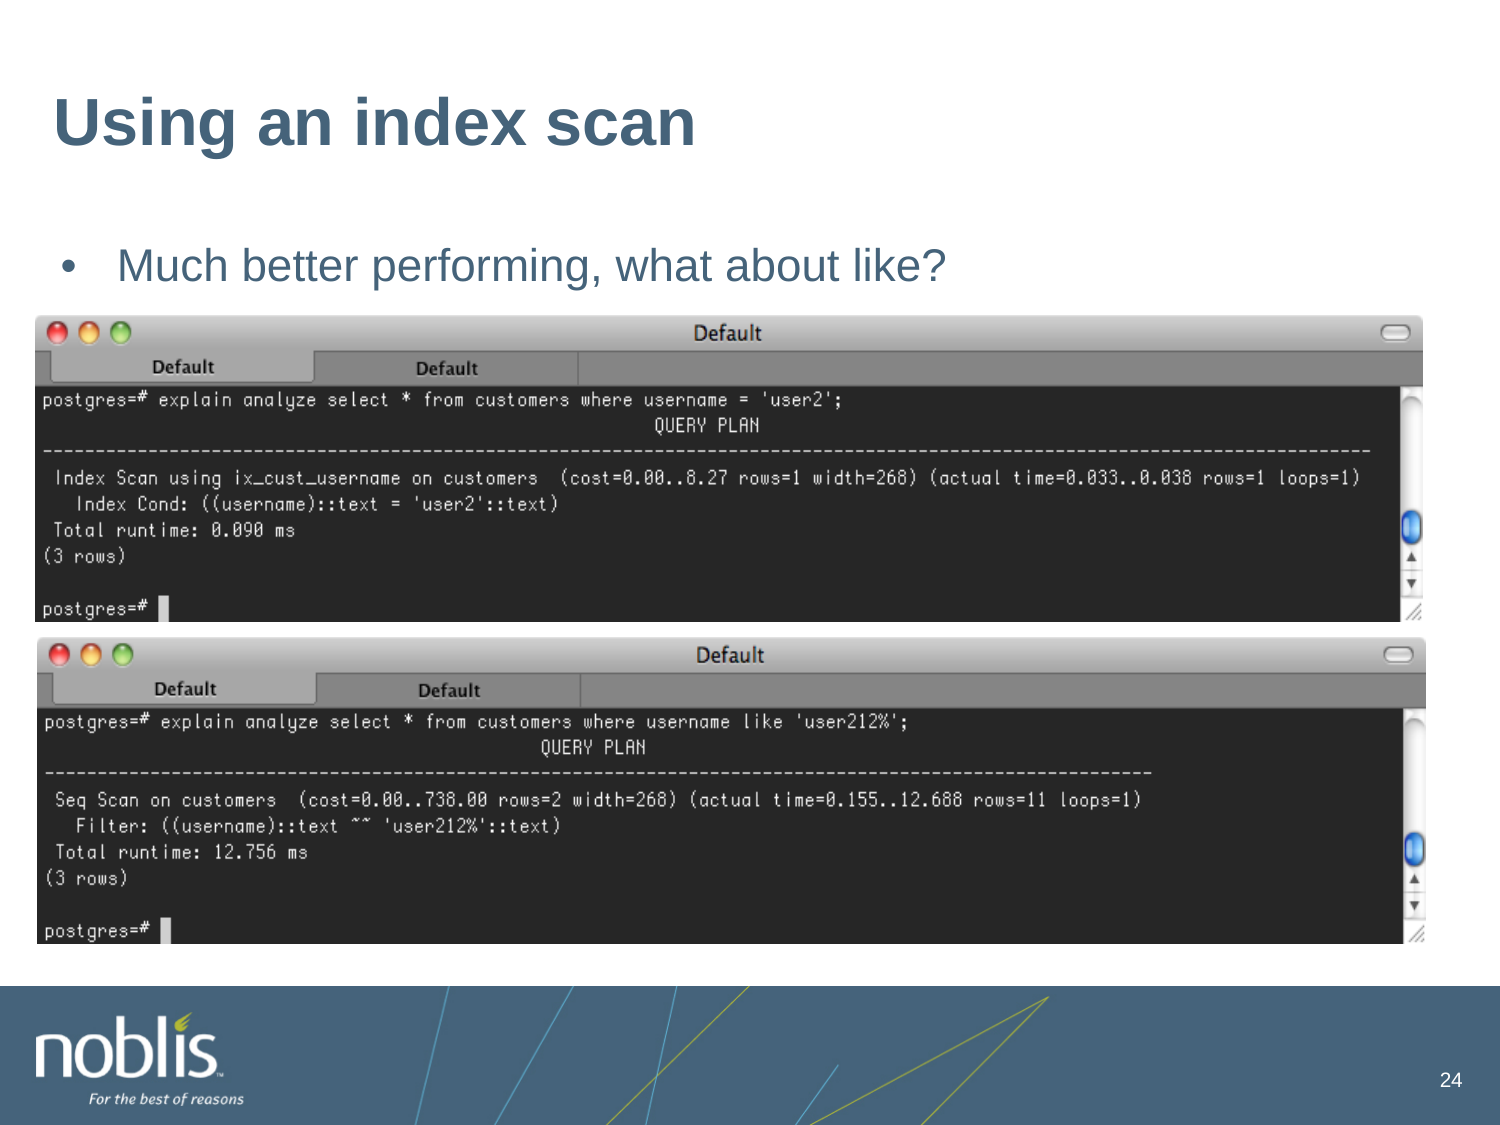

# Using an index scan
Much better performing, what about like?